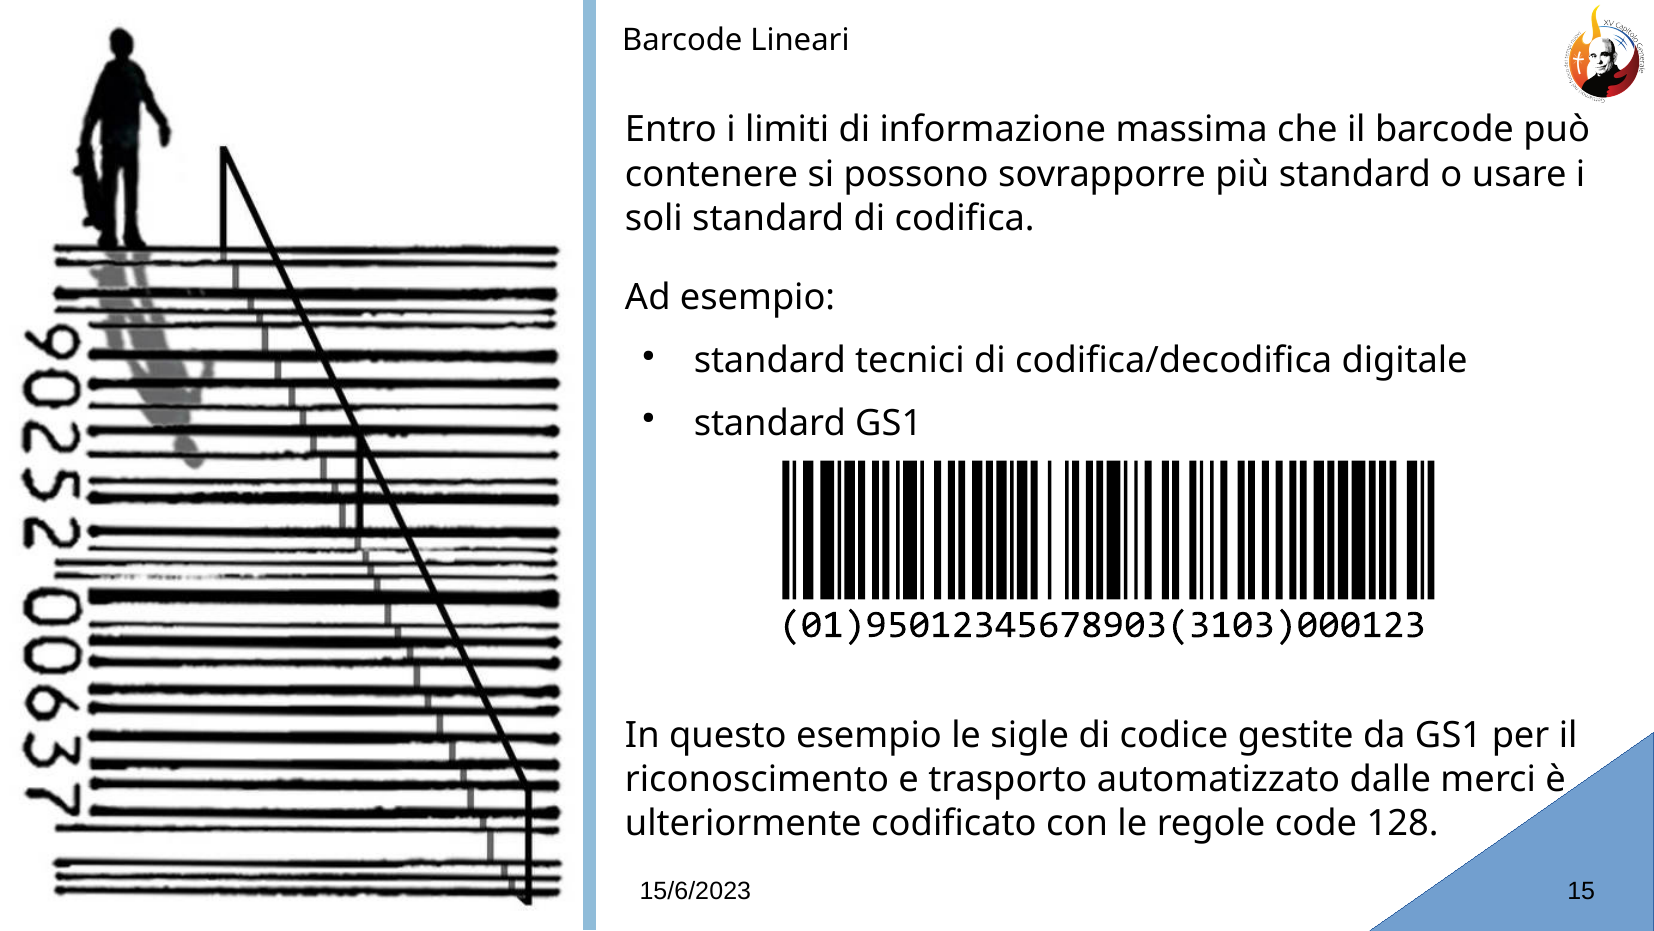

Barcode Lineari
# Entro i limiti di informazione massima che il barcode può contenere si possono sovrapporre più standard o usare i soli standard di codifica.
Ad esempio:
standard tecnici di codifica/decodifica digitale
standard GS1
In questo esempio le sigle di codice gestite da GS1 per il riconoscimento e trasporto automatizzato dalle merci è ulteriormente codificato con le regole code 128.